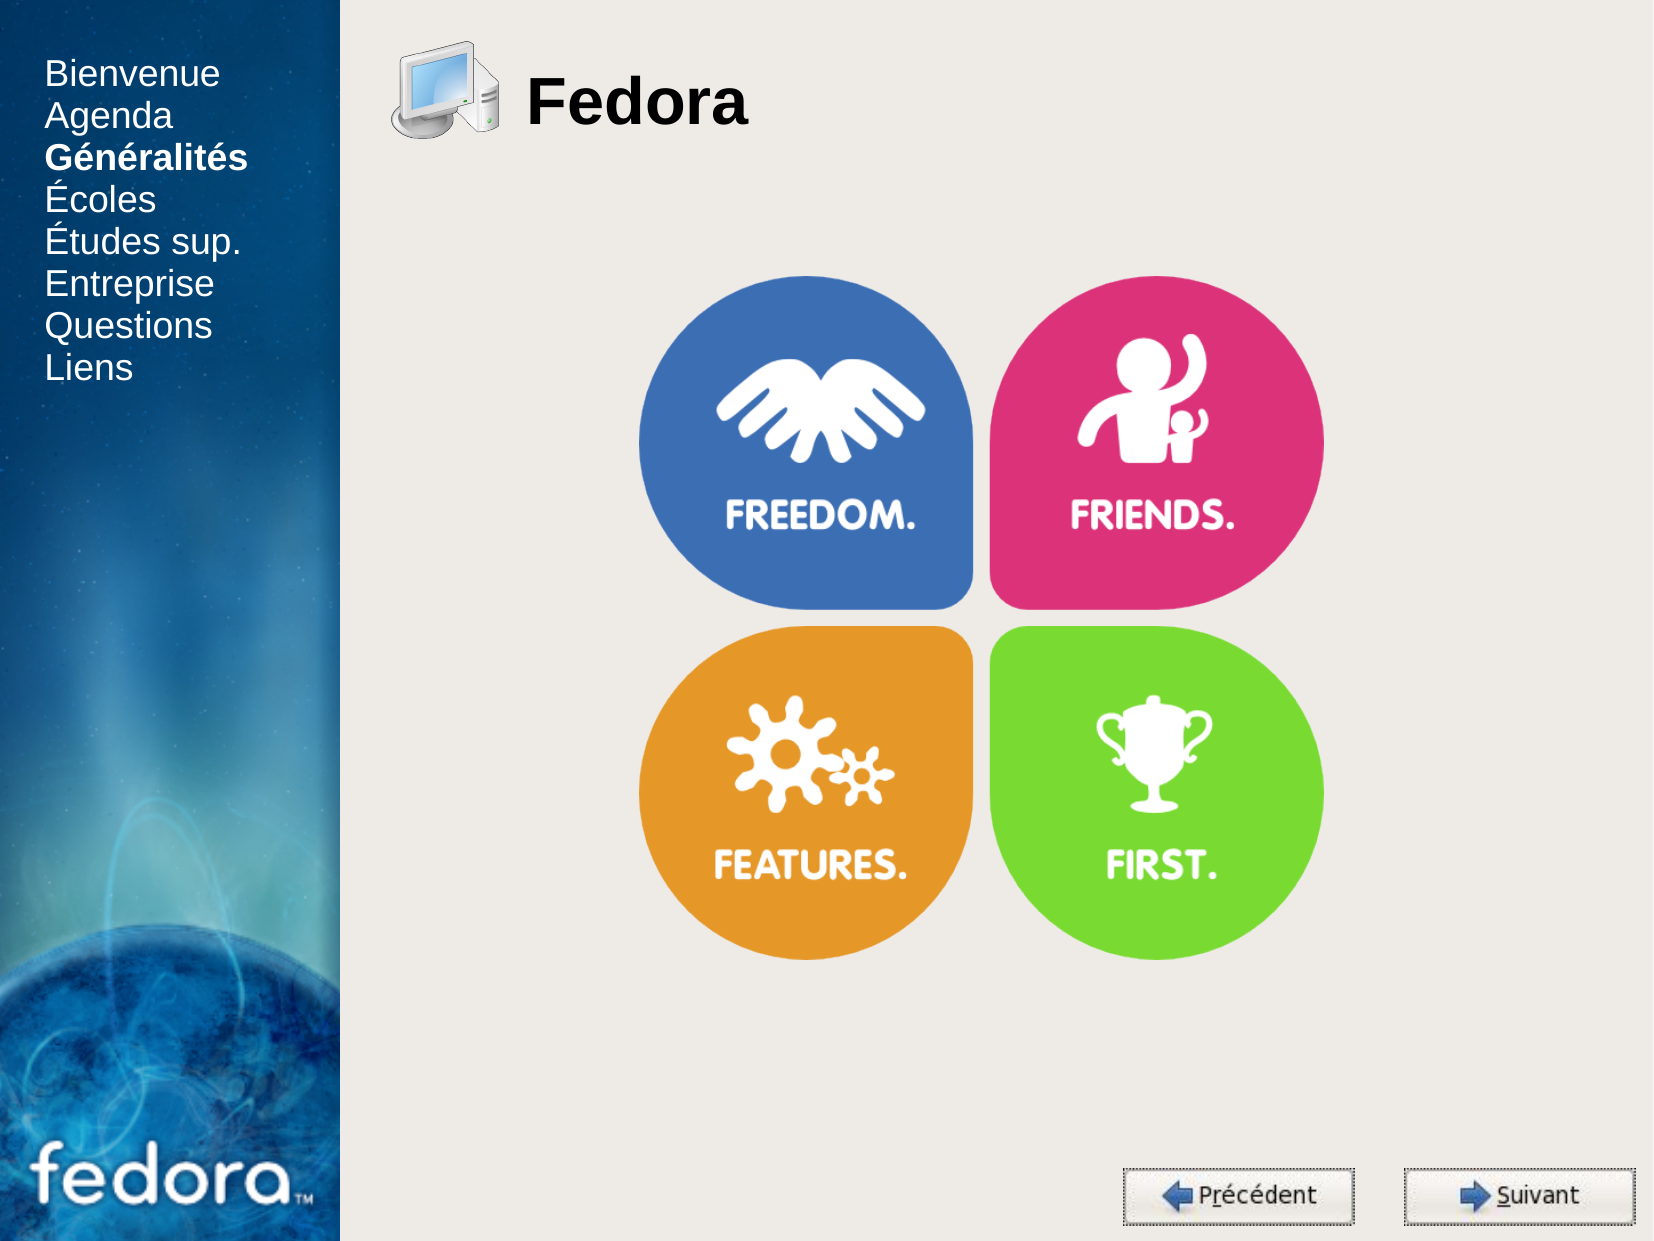

Bienvenue
Agenda
Généralités
Écoles
Études sup.
Entreprise
Questions
Liens
# Agenda
Fedora